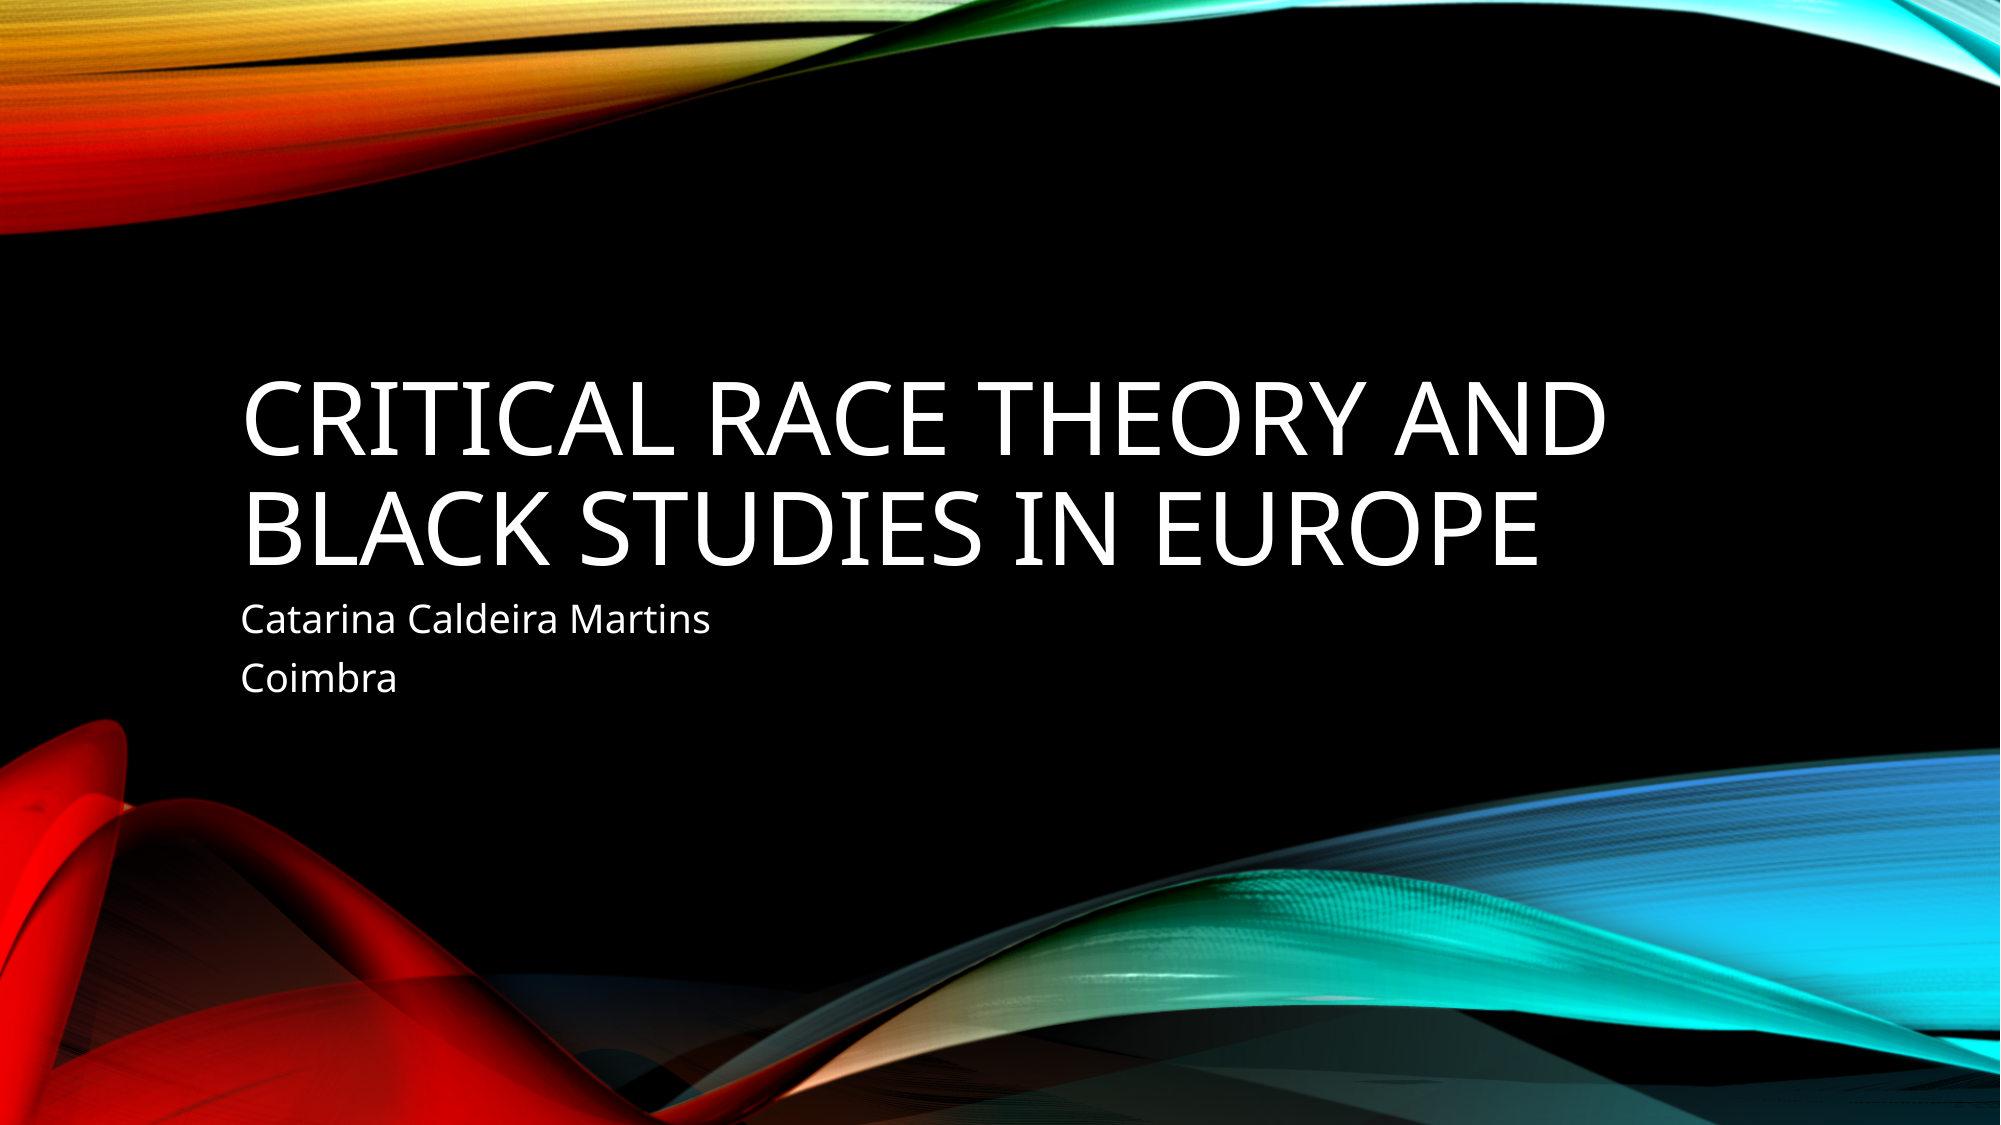

# Critical race theory and black studies in Europe
Catarina Caldeira Martins
Coimbra